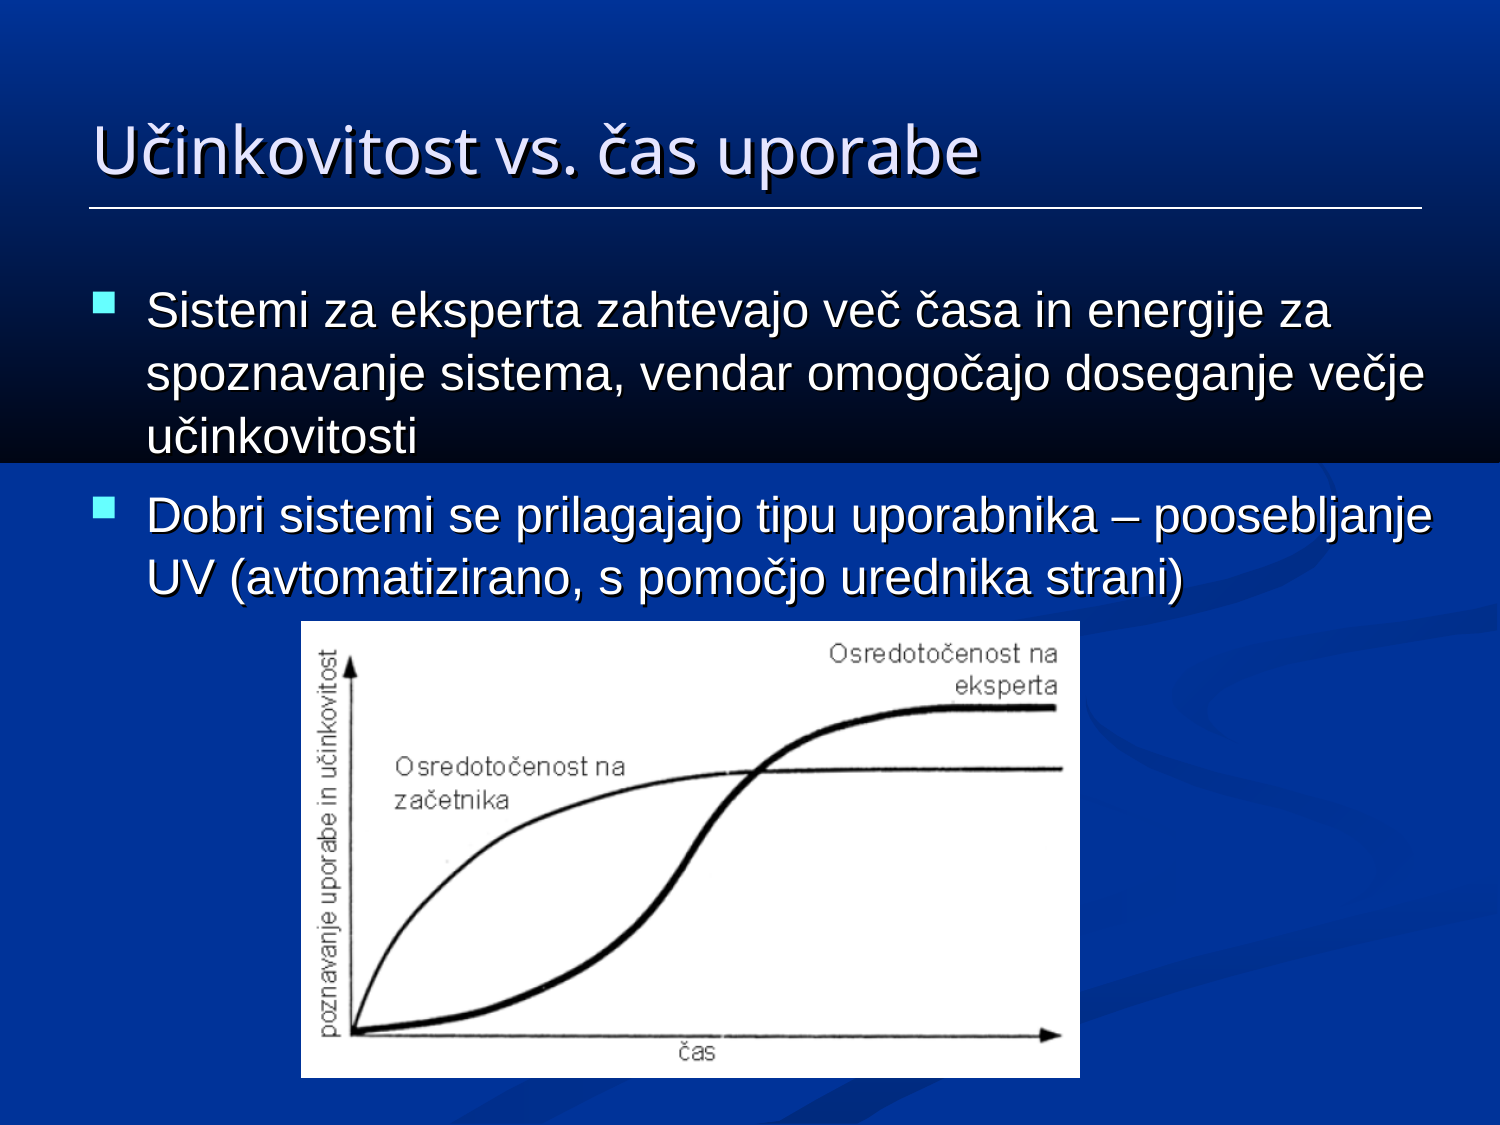

Učinkovitost vs. čas uporabe
Sistemi za eksperta zahtevajo več časa in energije za spoznavanje sistema, vendar omogočajo doseganje večje učinkovitosti
Dobri sistemi se prilagajajo tipu uporabnika – poosebljanje UV (avtomatizirano, s pomočjo urednika strani)